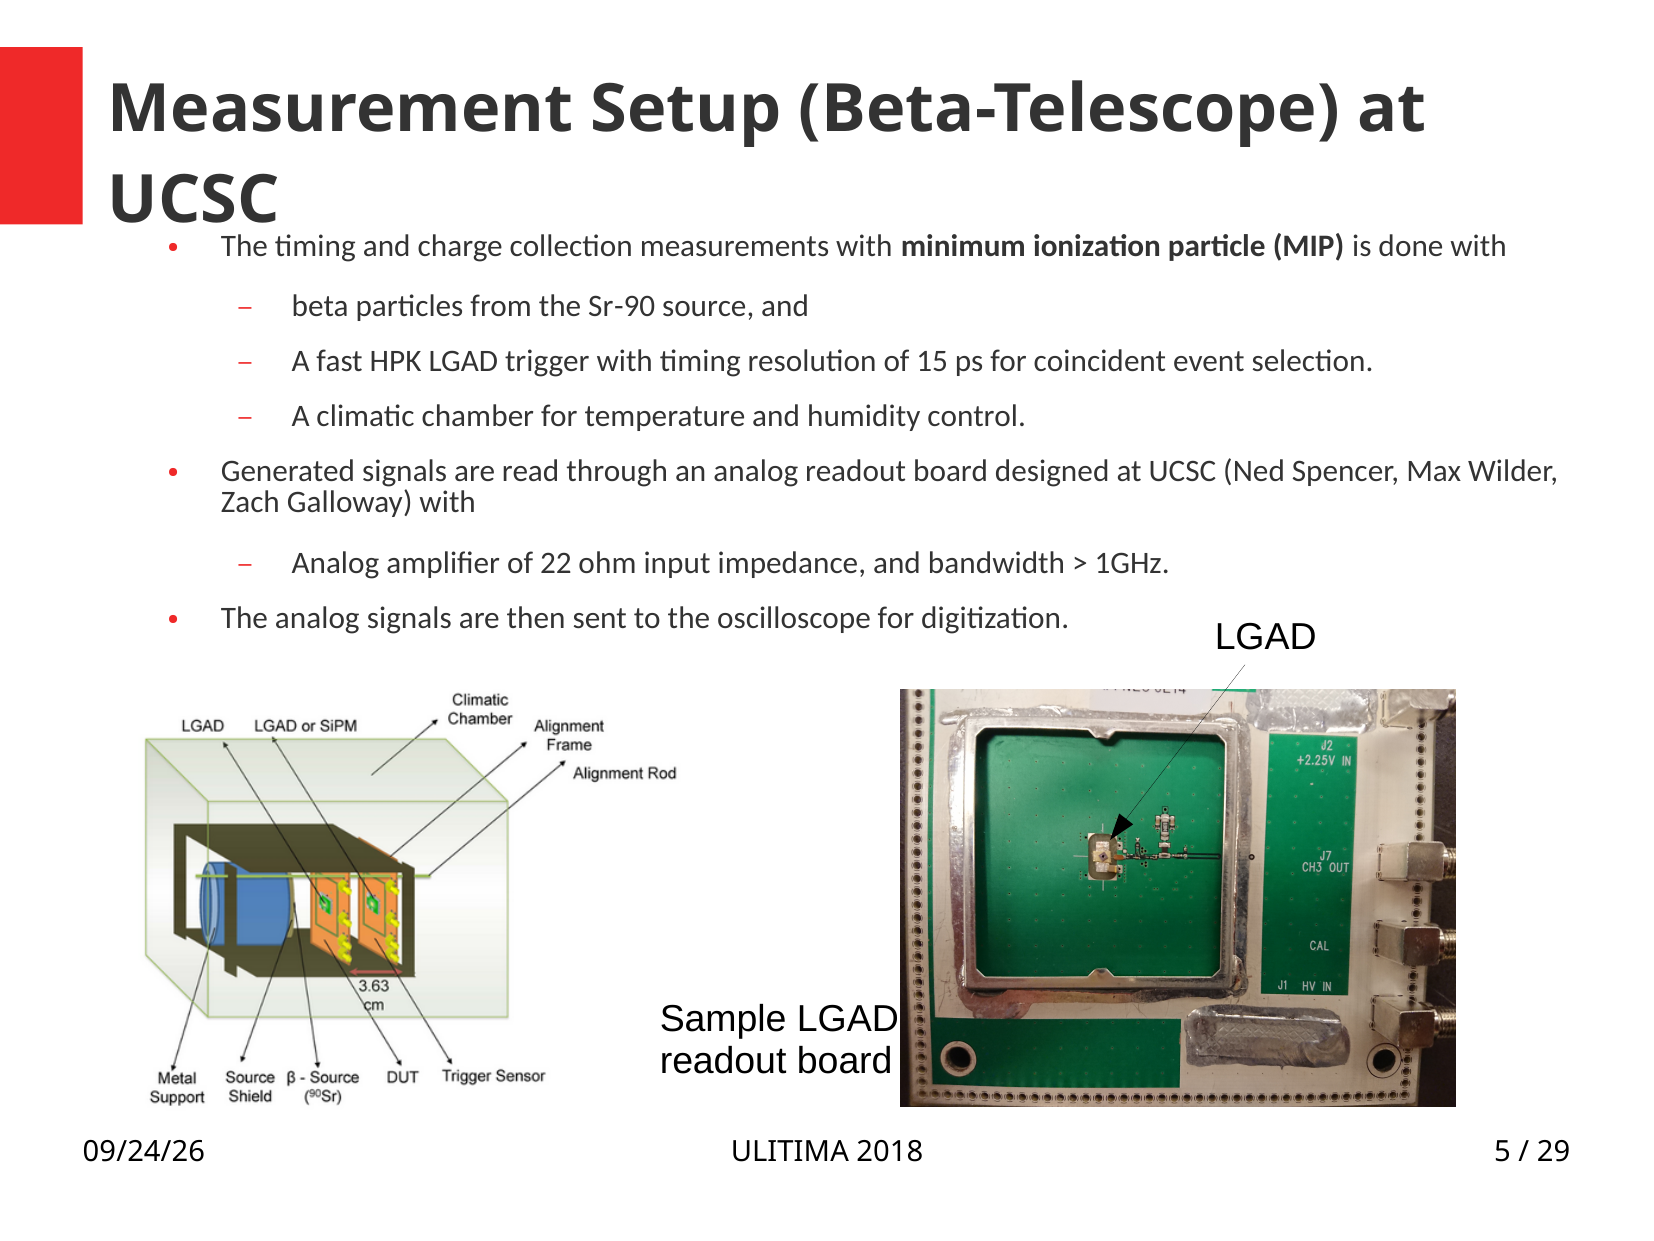

# Measurement Setup (Beta-Telescope) at UCSC
The timing and charge collection measurements with minimum ionization particle (MIP) is done with
beta particles from the Sr-90 source, and
A fast HPK LGAD trigger with timing resolution of 15 ps for coincident event selection.
A climatic chamber for temperature and humidity control.
Generated signals are read through an analog readout board designed at UCSC (Ned Spencer, Max Wilder, Zach Galloway) with
Analog amplifier of 22 ohm input impedance, and bandwidth > 1GHz.
The analog signals are then sent to the oscilloscope for digitization.
LGAD
Sample LGAD readout board
ULITIMA 2018
5